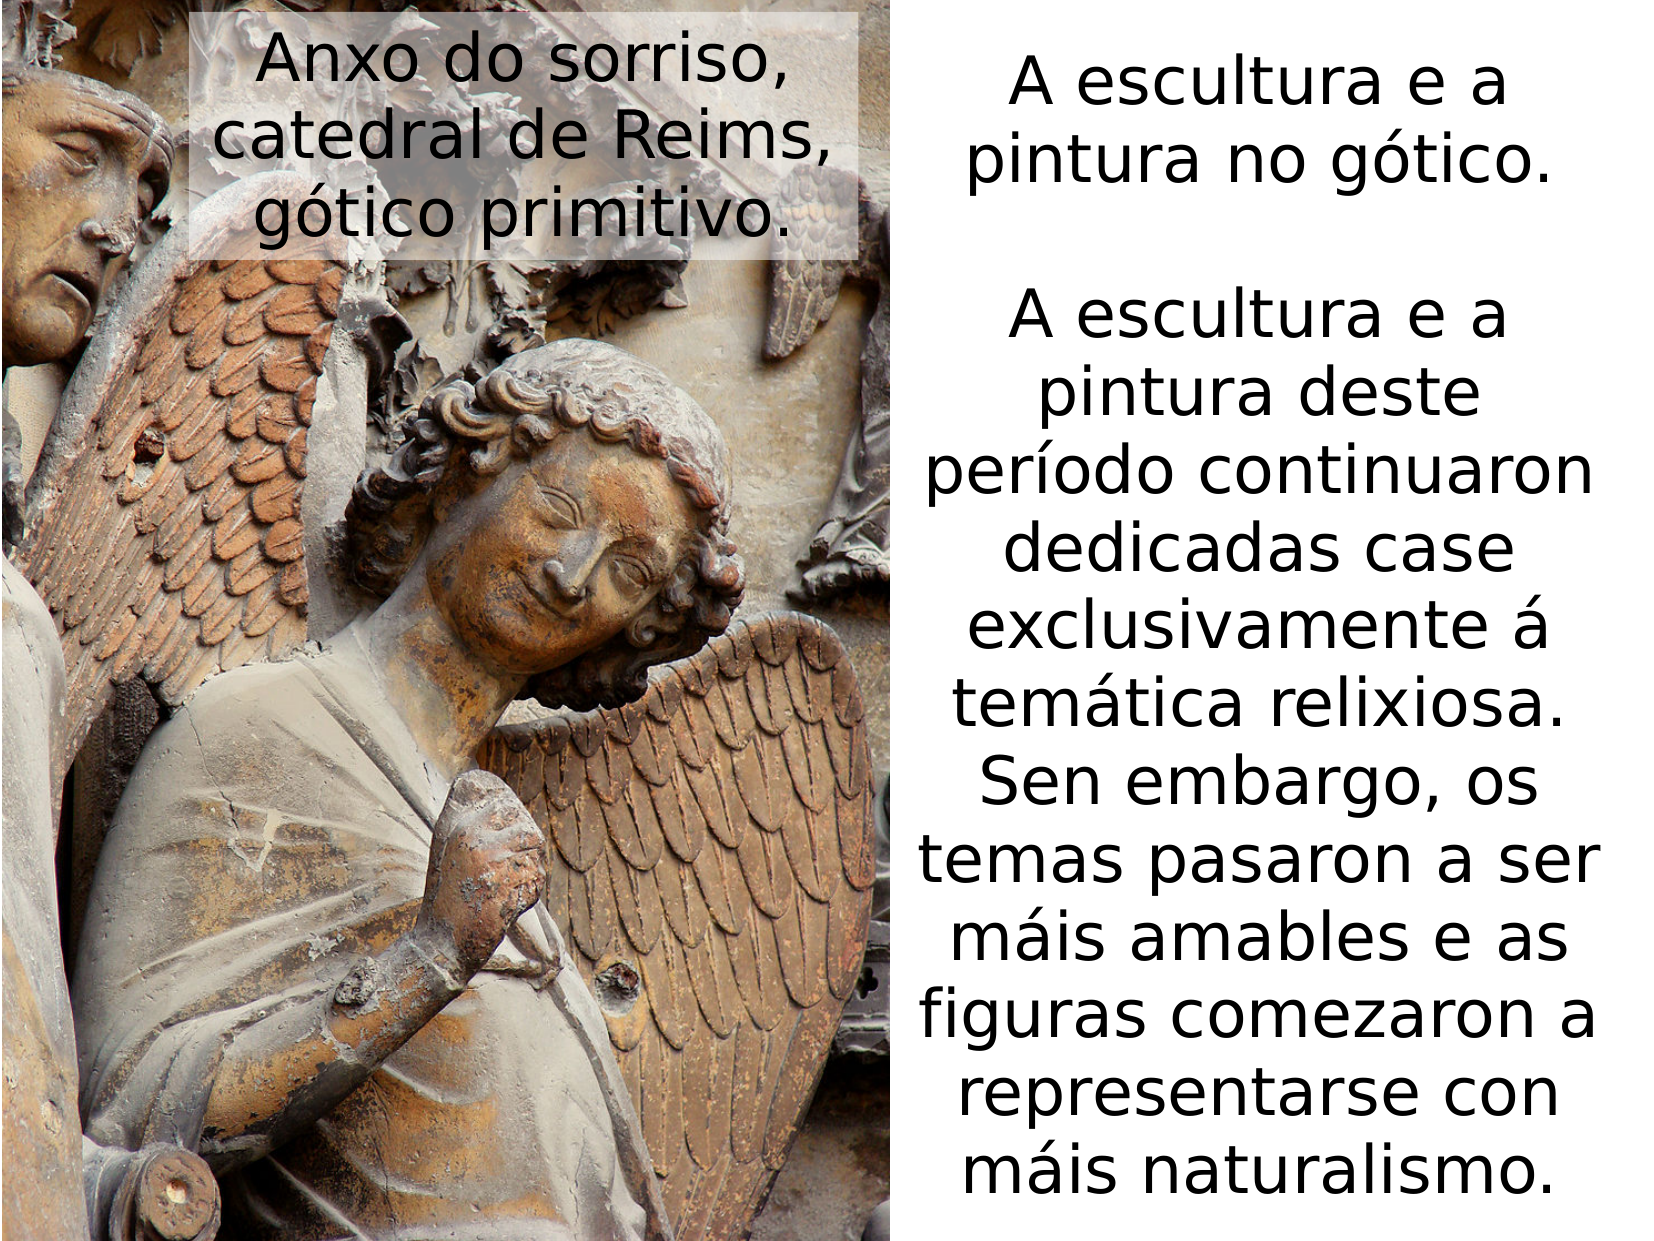

Anxo do sorriso, catedral de Reims, gótico primitivo.
A escultura e a pintura no gótico.
A escultura e a pintura deste período continuaron dedicadas case exclusivamente á temática relixiosa. Sen embargo, os temas pasaron a ser máis amables e as figuras comezaron a representarse con máis naturalismo.